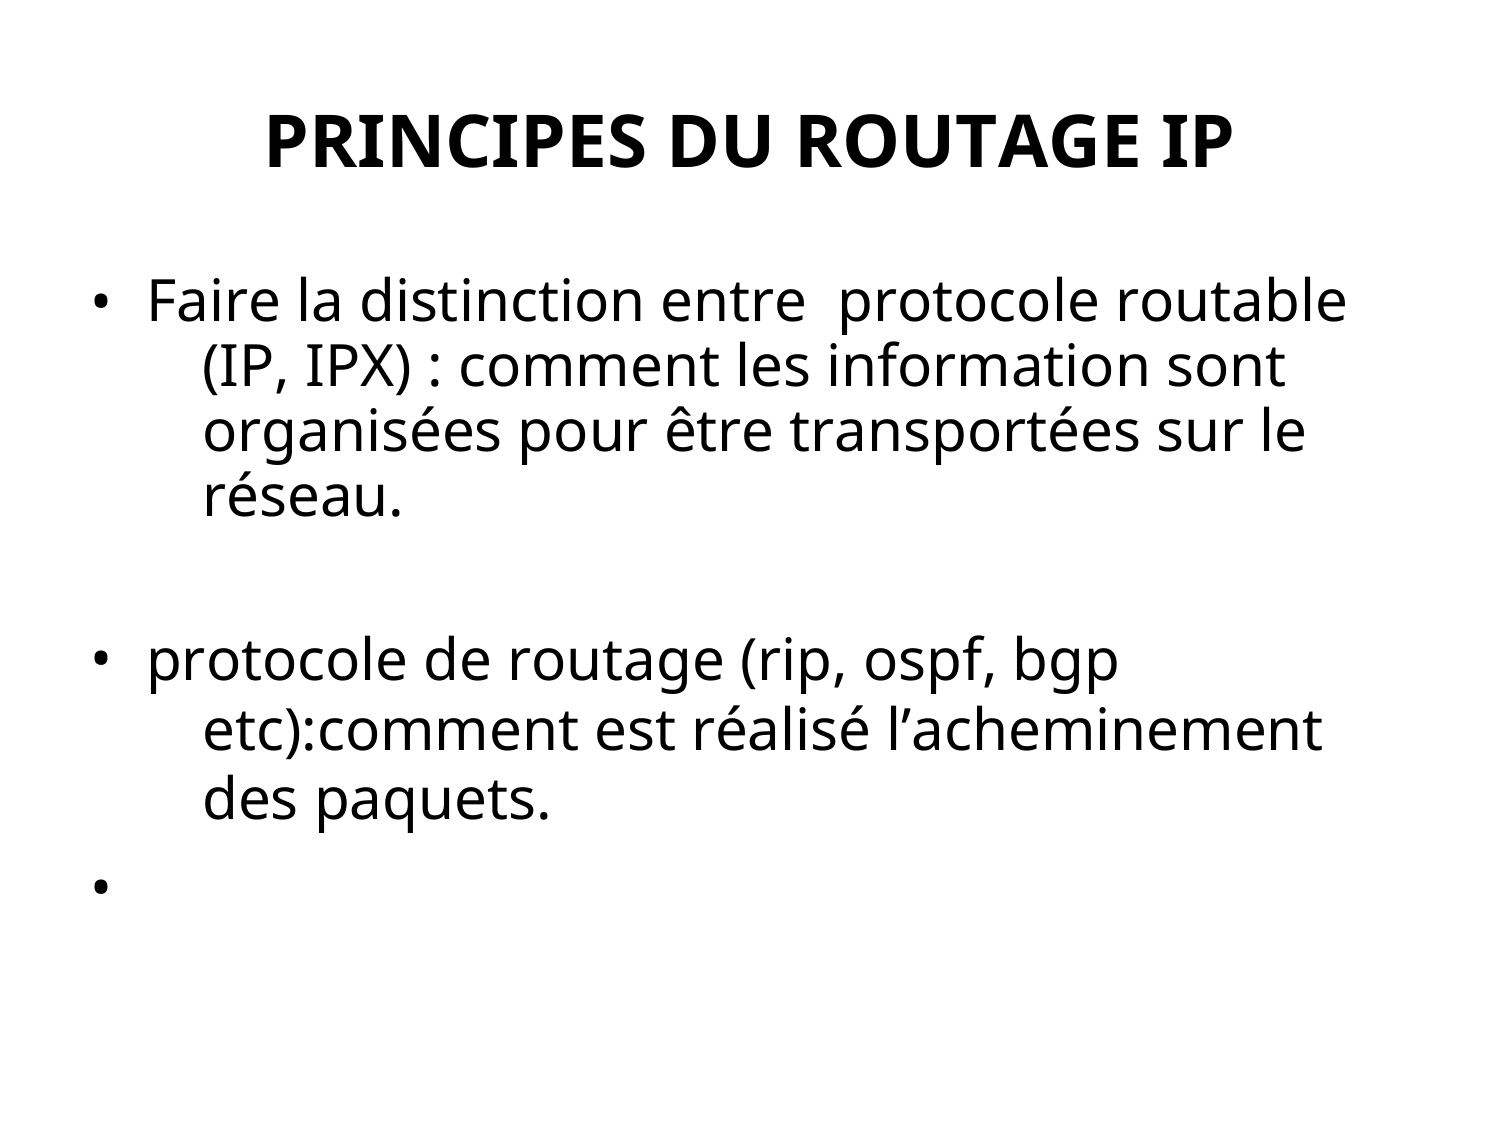

# PRINCIPES DU ROUTAGE IP
Faire la distinction entre protocole routable (IP, IPX) : comment les information sont organisées pour être transportées sur le réseau.
protocole de routage (rip, ospf, bgp etc):comment est réalisé l’acheminement des paquets.